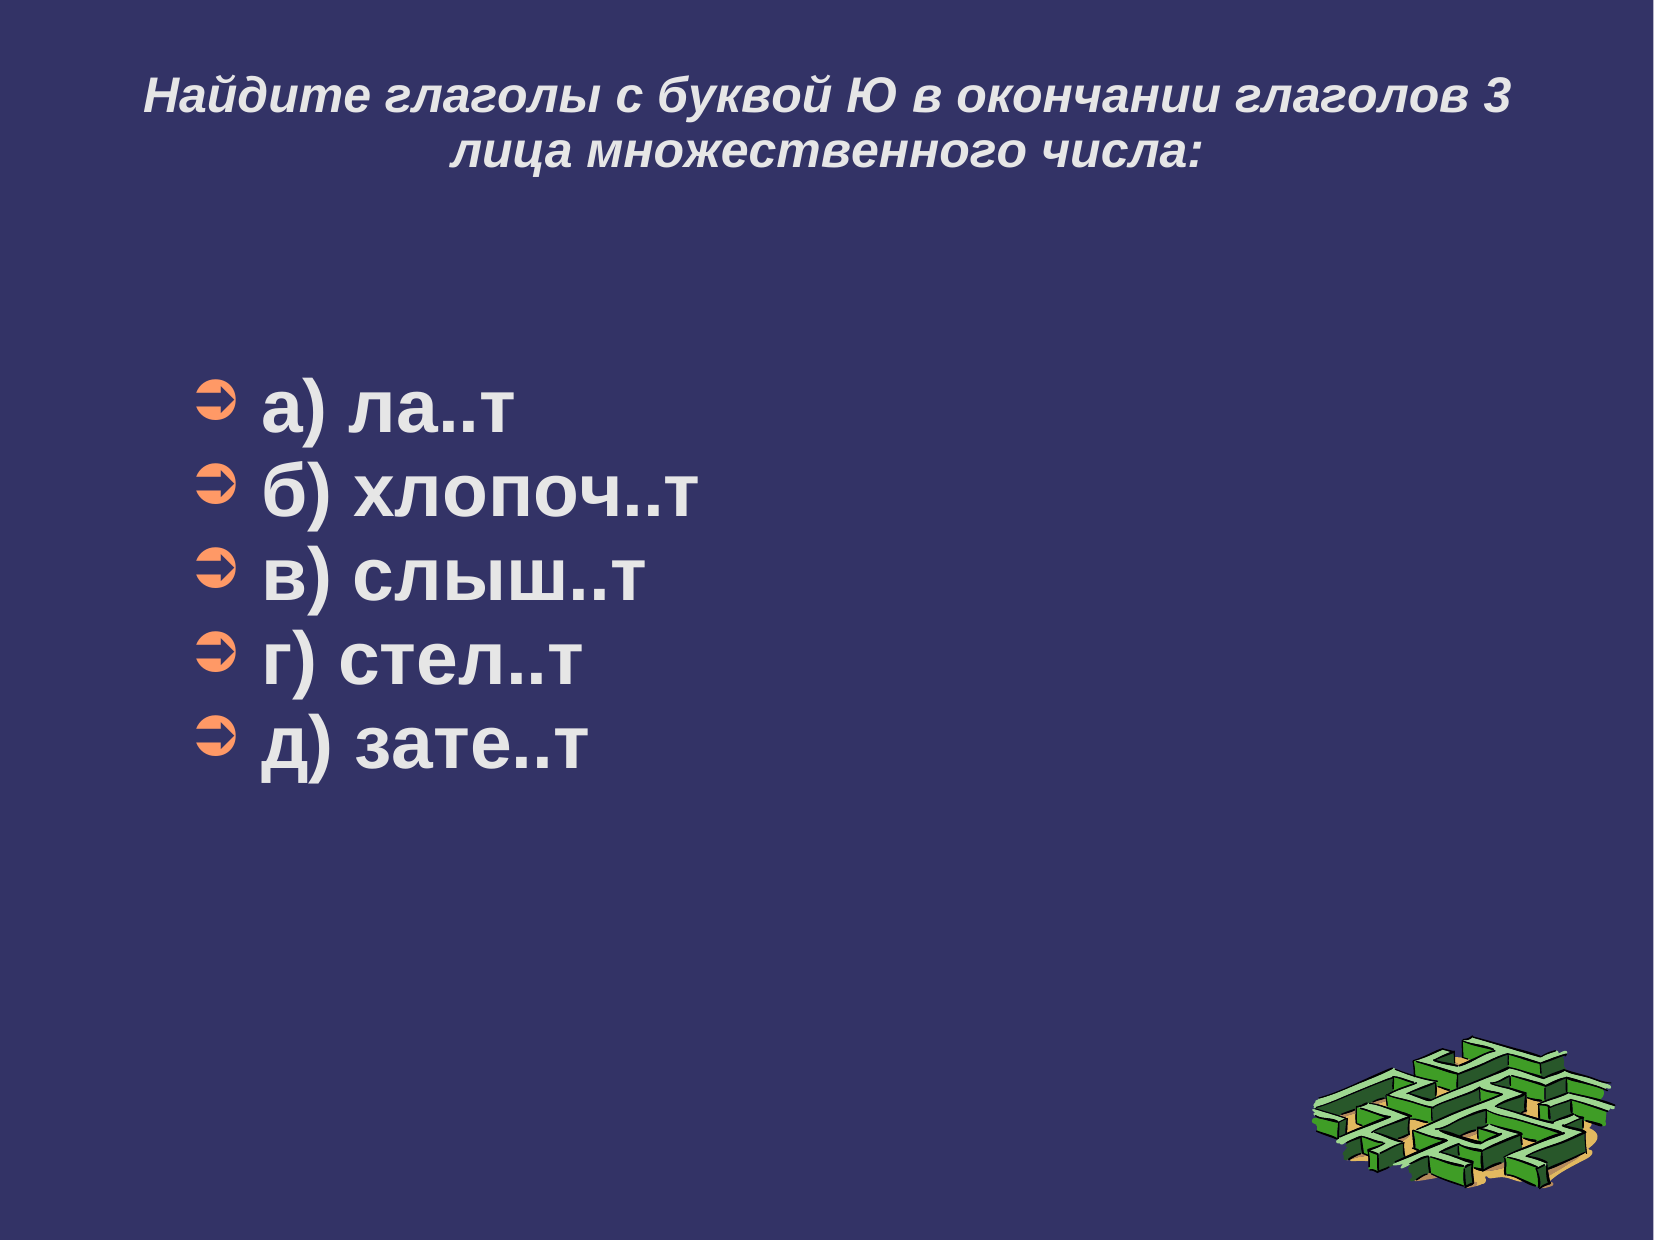

# Найдите глаголы с буквой Ю в окончании глаголов 3 лица множественного числа:
а) ла..т
б) хлопоч..т
в) слыш..т
г) стел..т
д) зате..т